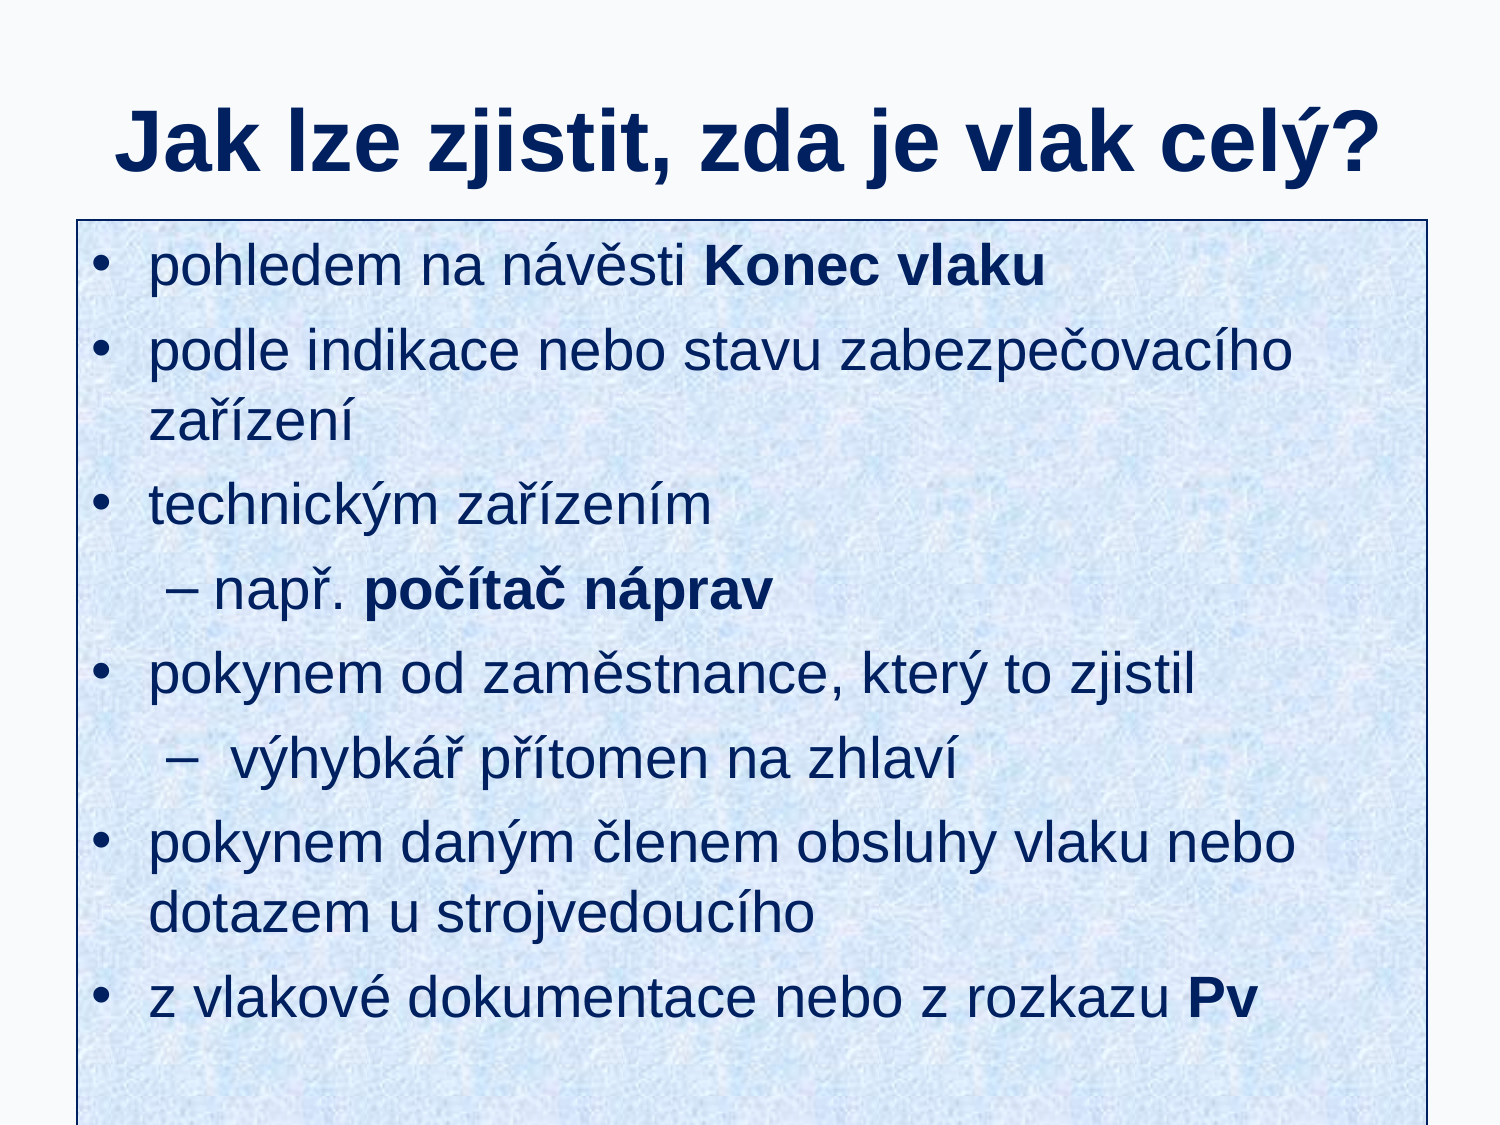

# Jak lze zjistit, zda je vlak celý?
pohledem na návěsti Konec vlaku
podle indikace nebo stavu zabezpečovacího zařízení
technickým zařízením
např. počítač náprav
pokynem od zaměstnance, který to zjistil
 výhybkář přítomen na zhlaví
pokynem daným členem obsluhy vlaku nebo dotazem u strojvedoucího
z vlakové dokumentace nebo z rozkazu Pv